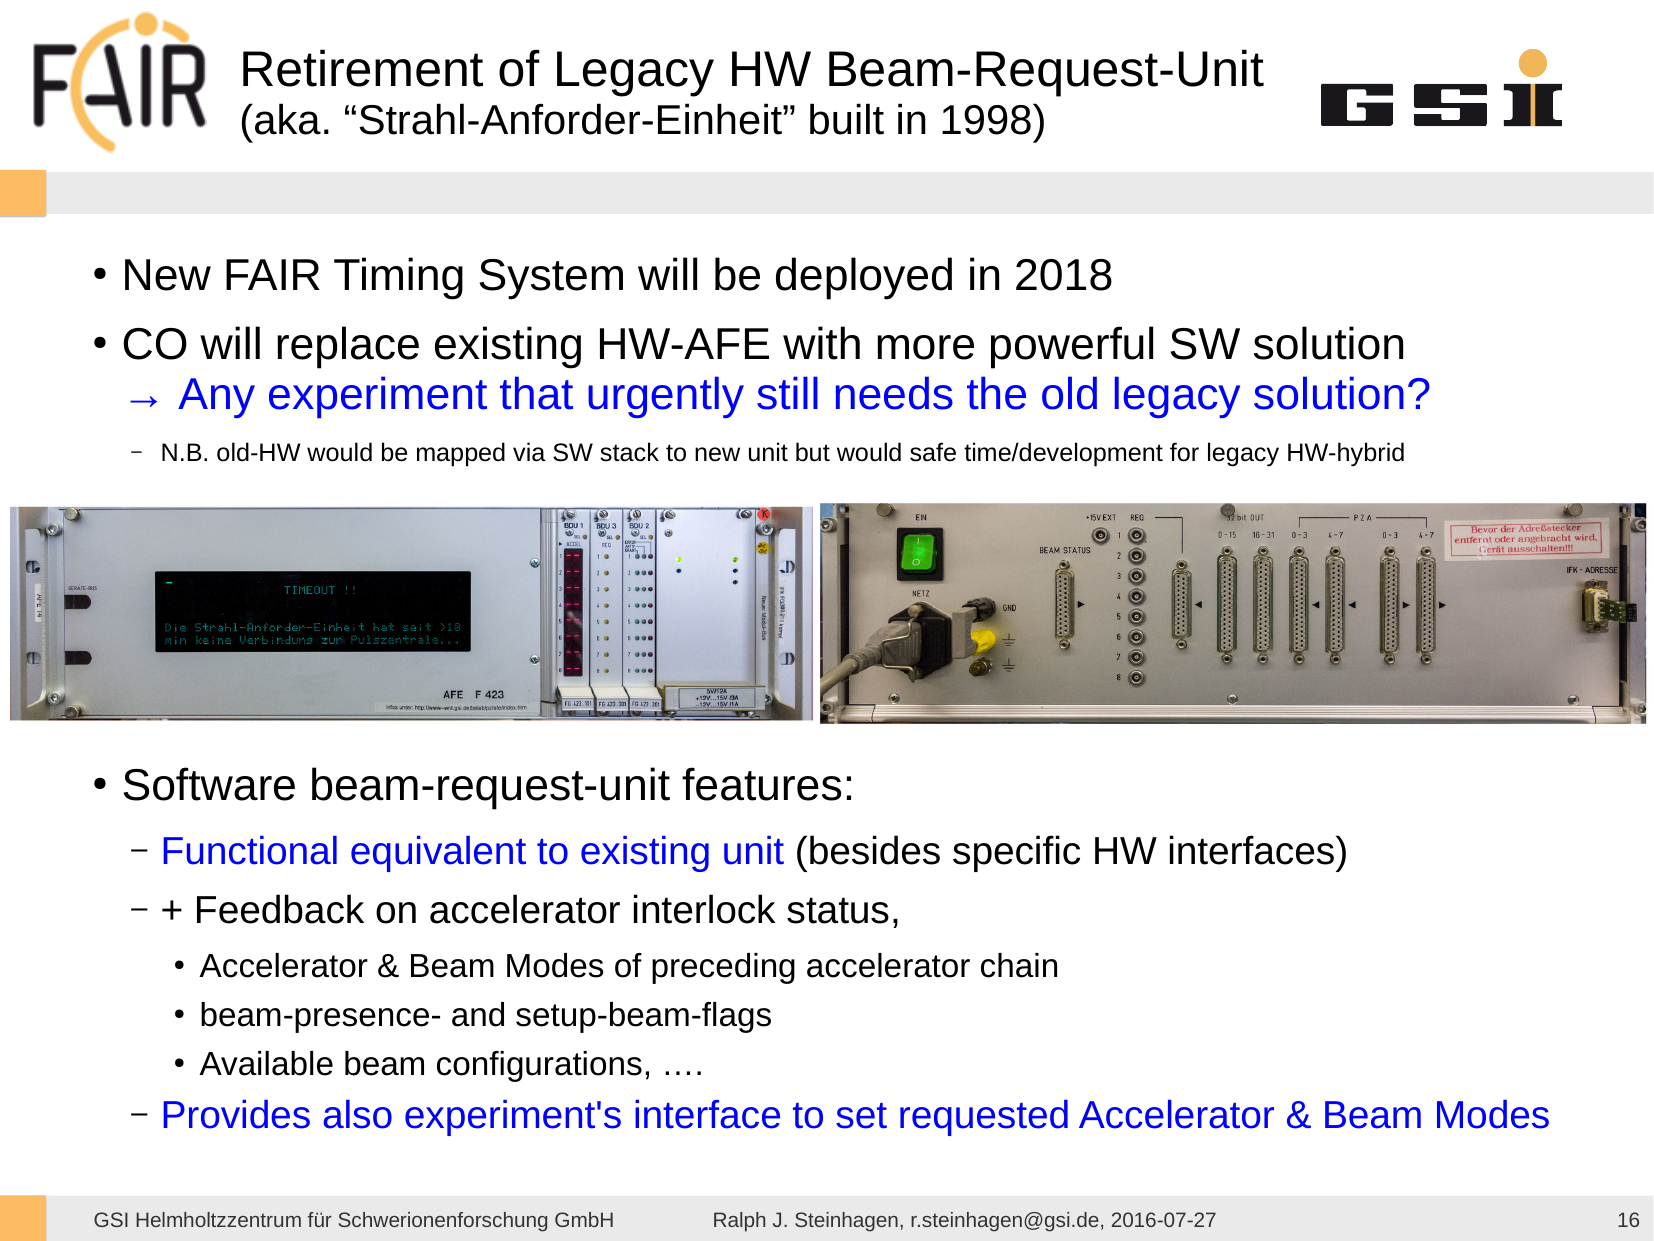

# Retirement of Legacy HW Beam-Request-Unit (aka. “Strahl-Anforder-Einheit” built in 1998)
New FAIR Timing System will be deployed in 2018
CO will replace existing HW-AFE with more powerful SW solution → Any experiment that urgently still needs the old legacy solution?
N.B. old-HW would be mapped via SW stack to new unit but would safe time/development for legacy HW-hybrid
Software beam-request-unit features:
Functional equivalent to existing unit (besides specific HW interfaces)
+ Feedback on accelerator interlock status,
Accelerator & Beam Modes of preceding accelerator chain
beam-presence- and setup-beam-flags
Available beam configurations, ….
Provides also experiment's interface to set requested Accelerator & Beam Modes